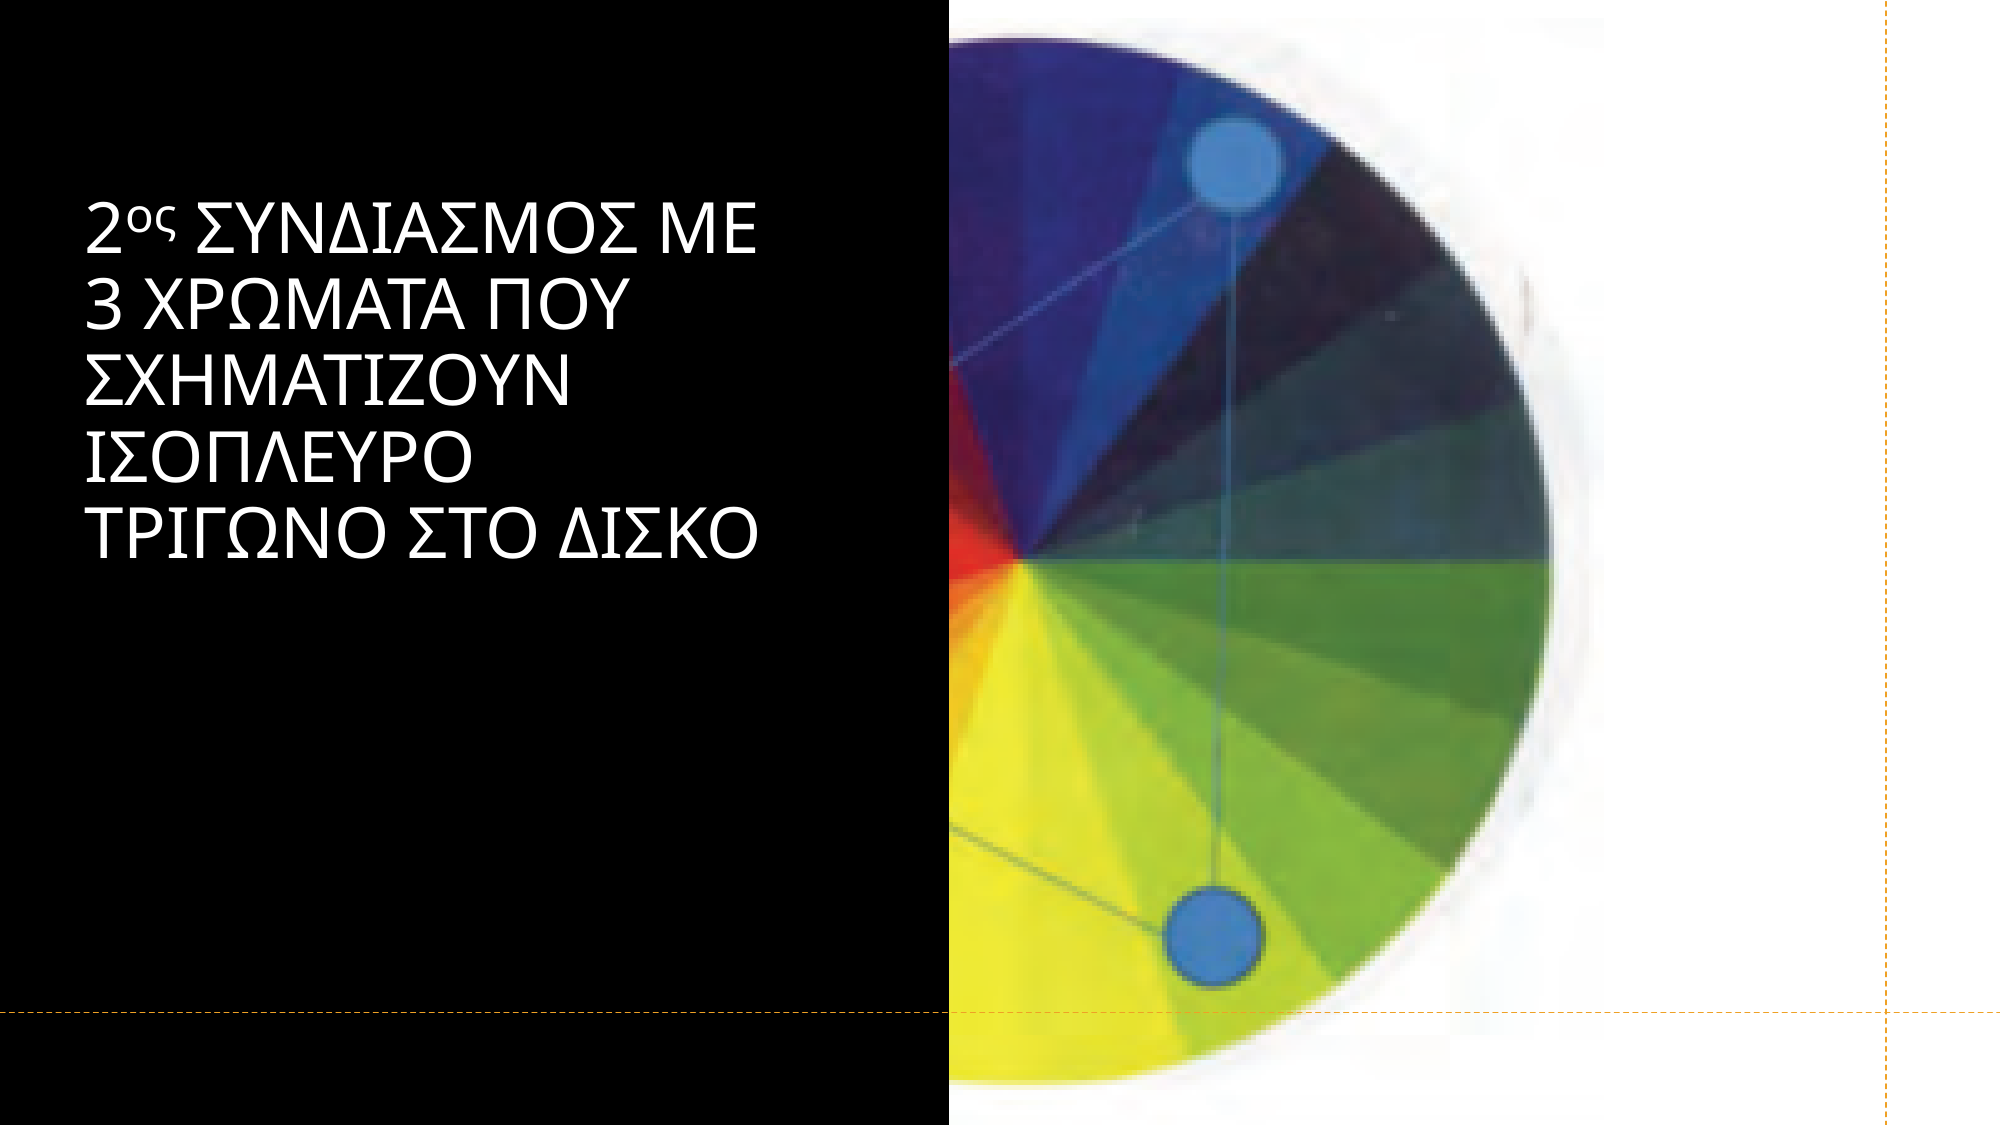

# 2ος ΣΥΝΔΙΑΣΜΟΣ ΜΕ 3 ΧΡΩΜΑΤΑ ΠΟΥ ΣΧΗΜΑΤΙΖΟΥΝ ΙΣΟΠΛΕΥΡΟ ΤΡΙΓΩΝΟ ΣΤΟ ΔΙΣΚΟ